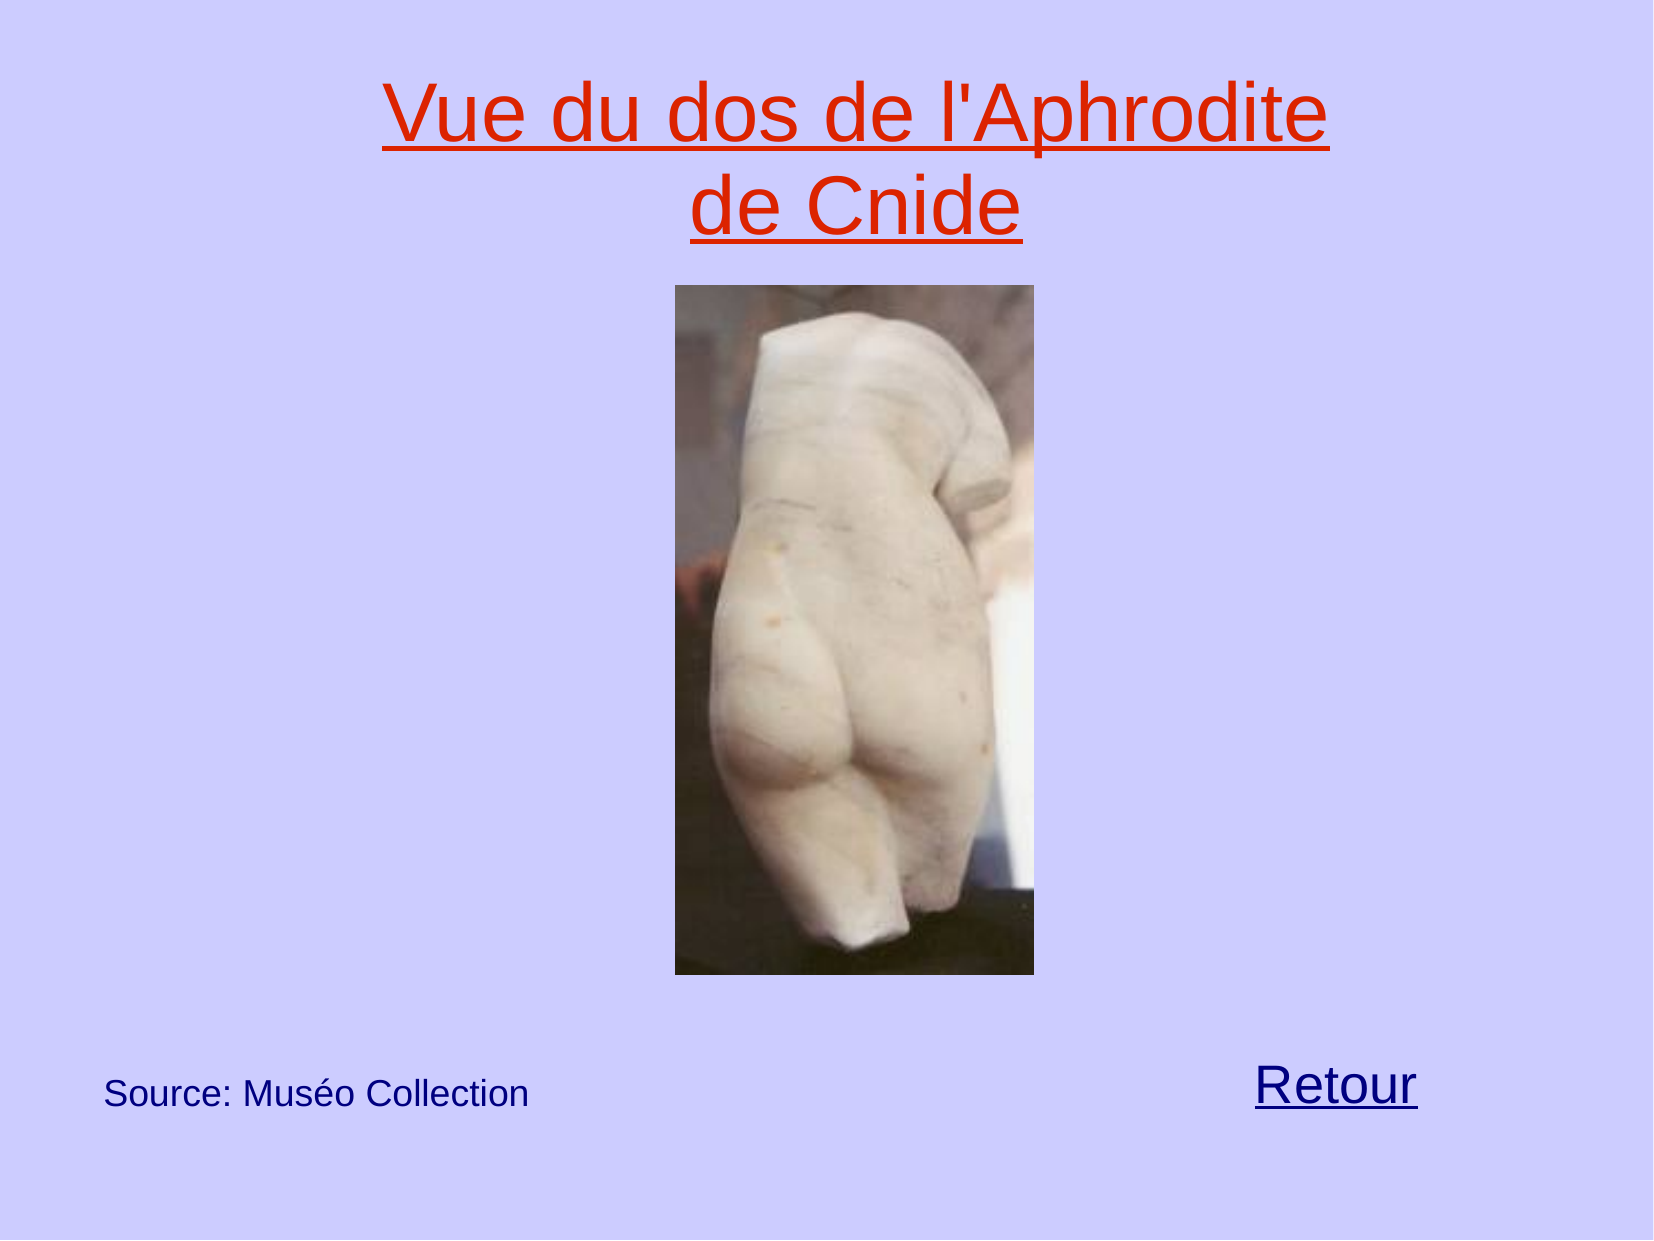

Vue du dos de l'Aphrodite de Cnide
Retour
Source: Muséo Collection